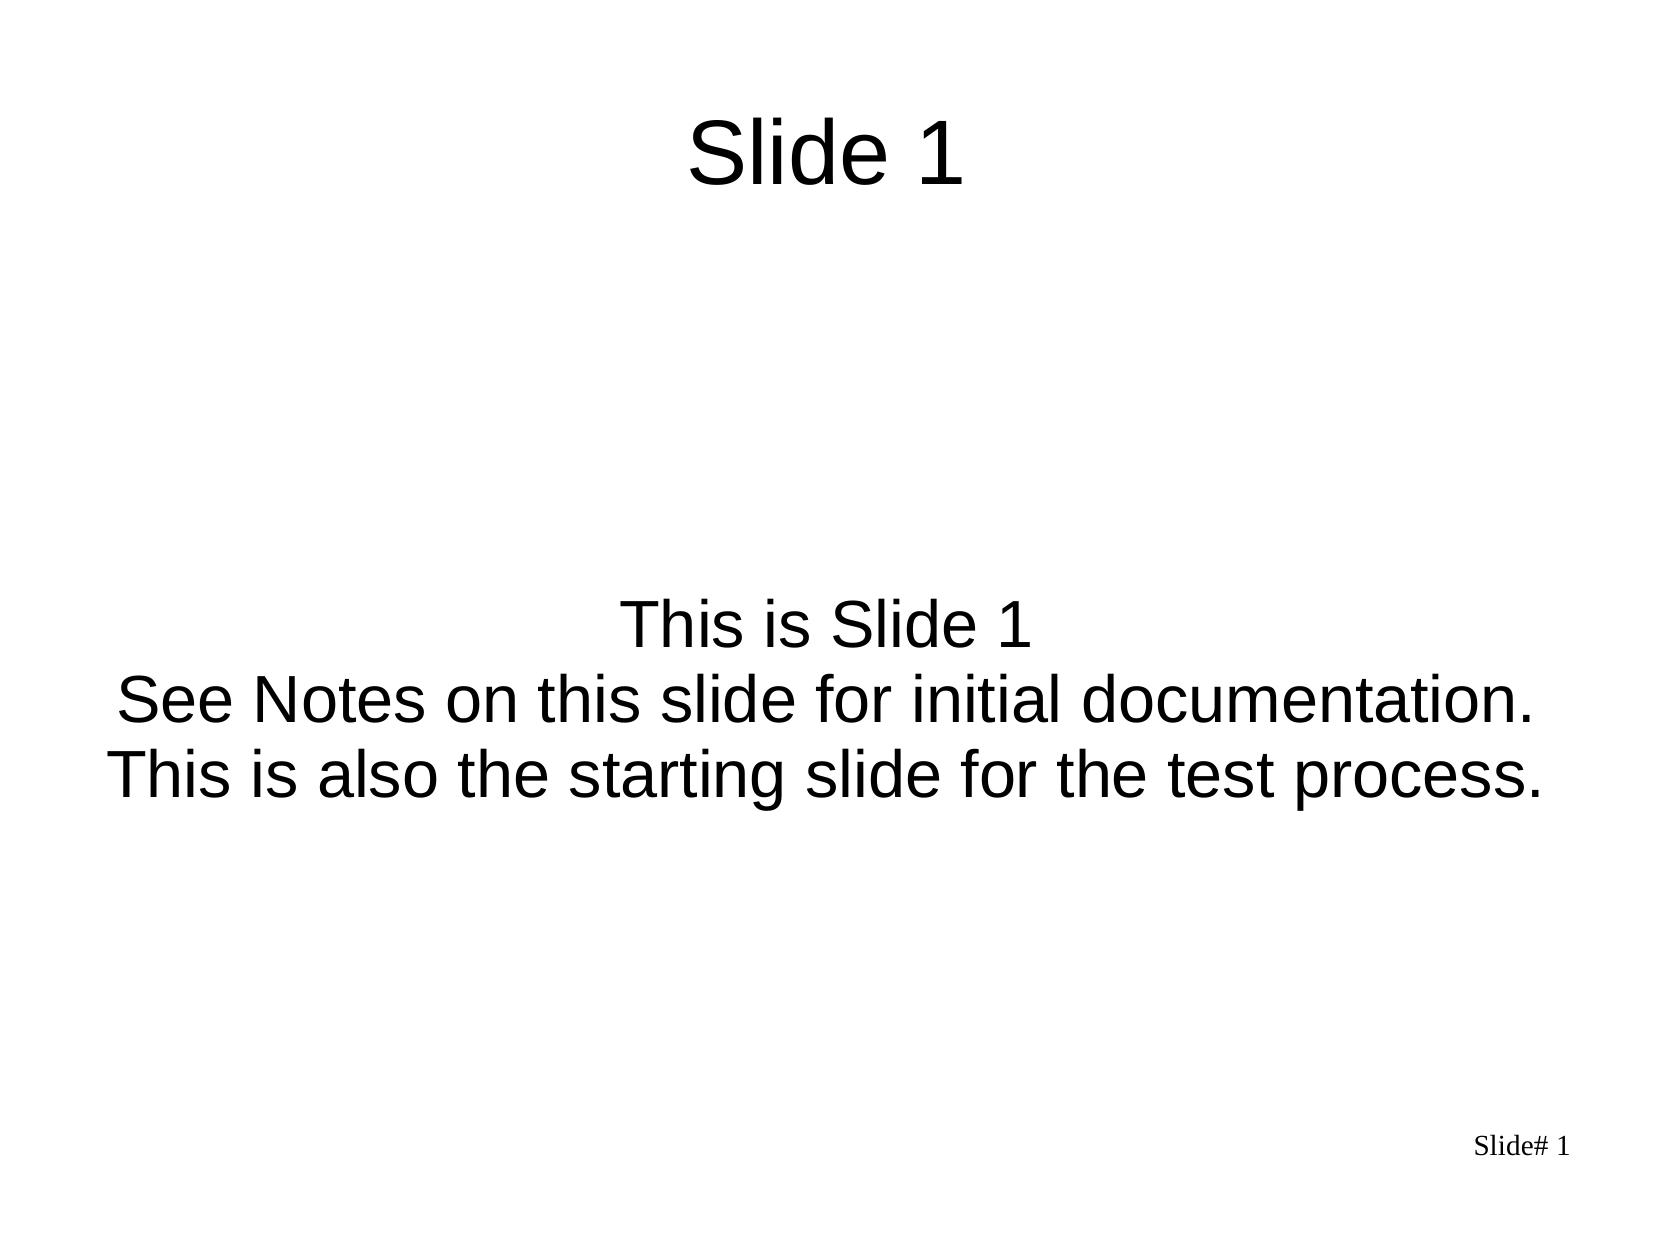

# Slide 1
This is Slide 1
See Notes on this slide for initial documentation.
This is also the starting slide for the test process.
1